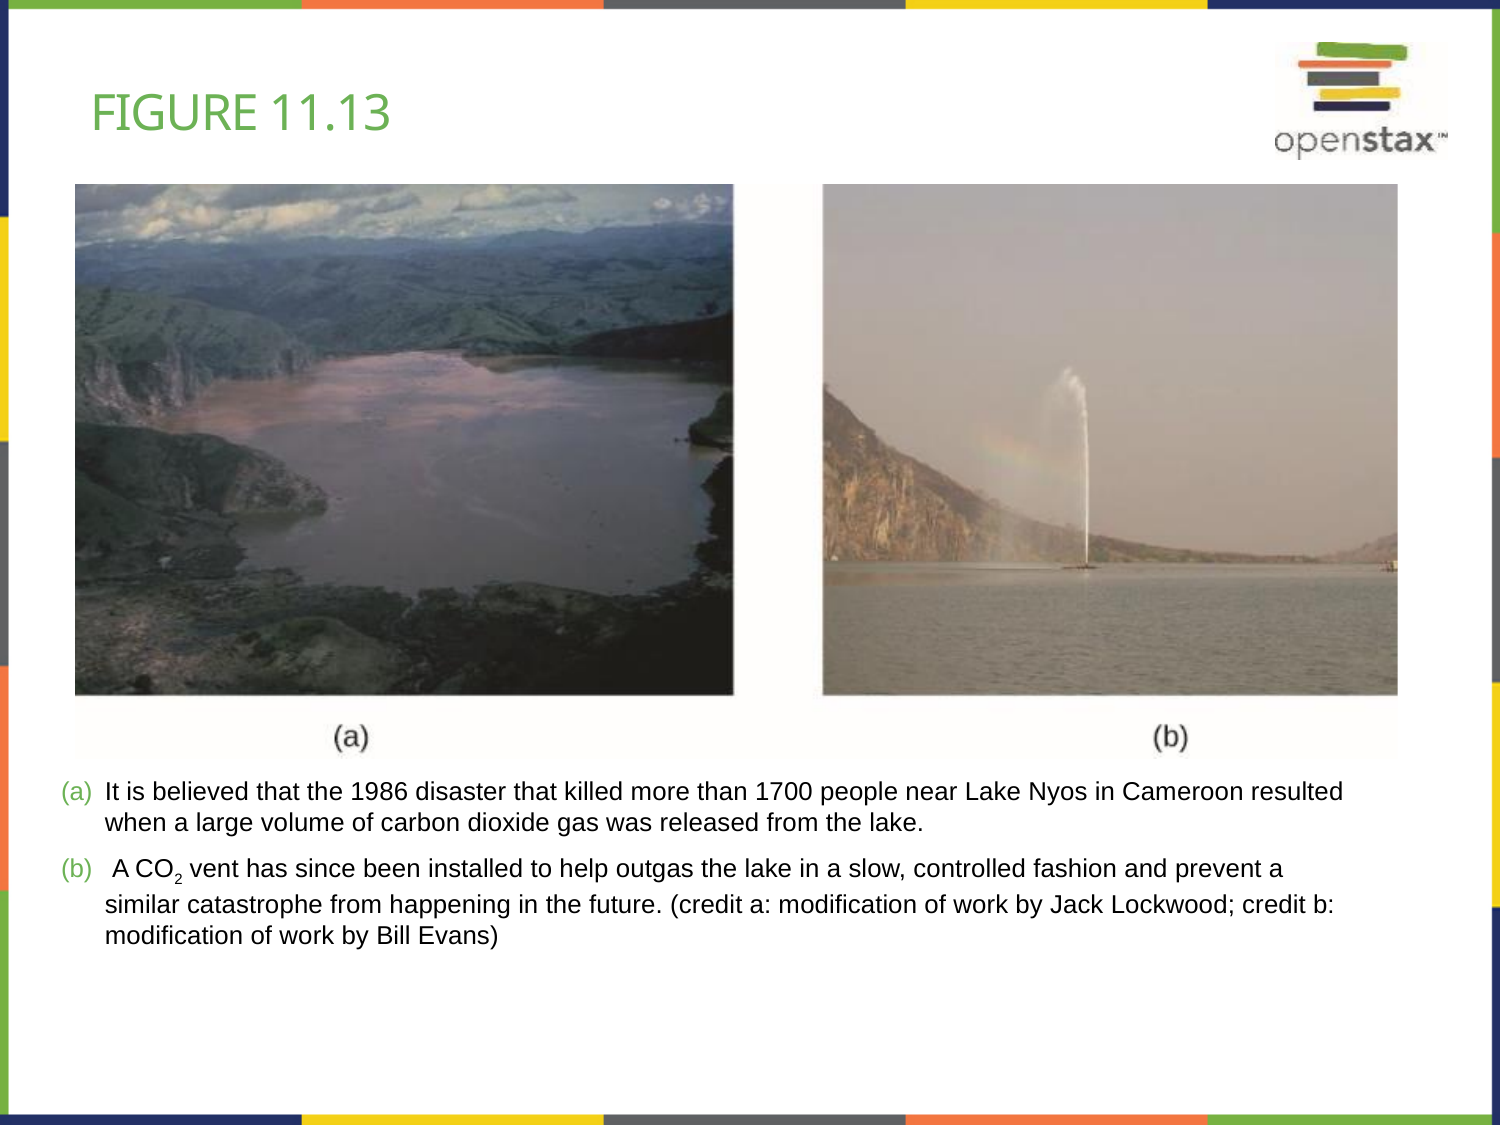

# Figure 11.13
It is believed that the 1986 disaster that killed more than 1700 people near Lake Nyos in Cameroon resulted when a large volume of carbon dioxide gas was released from the lake.
 A CO2 vent has since been installed to help outgas the lake in a slow, controlled fashion and prevent a similar catastrophe from happening in the future. (credit a: modification of work by Jack Lockwood; credit b: modification of work by Bill Evans)